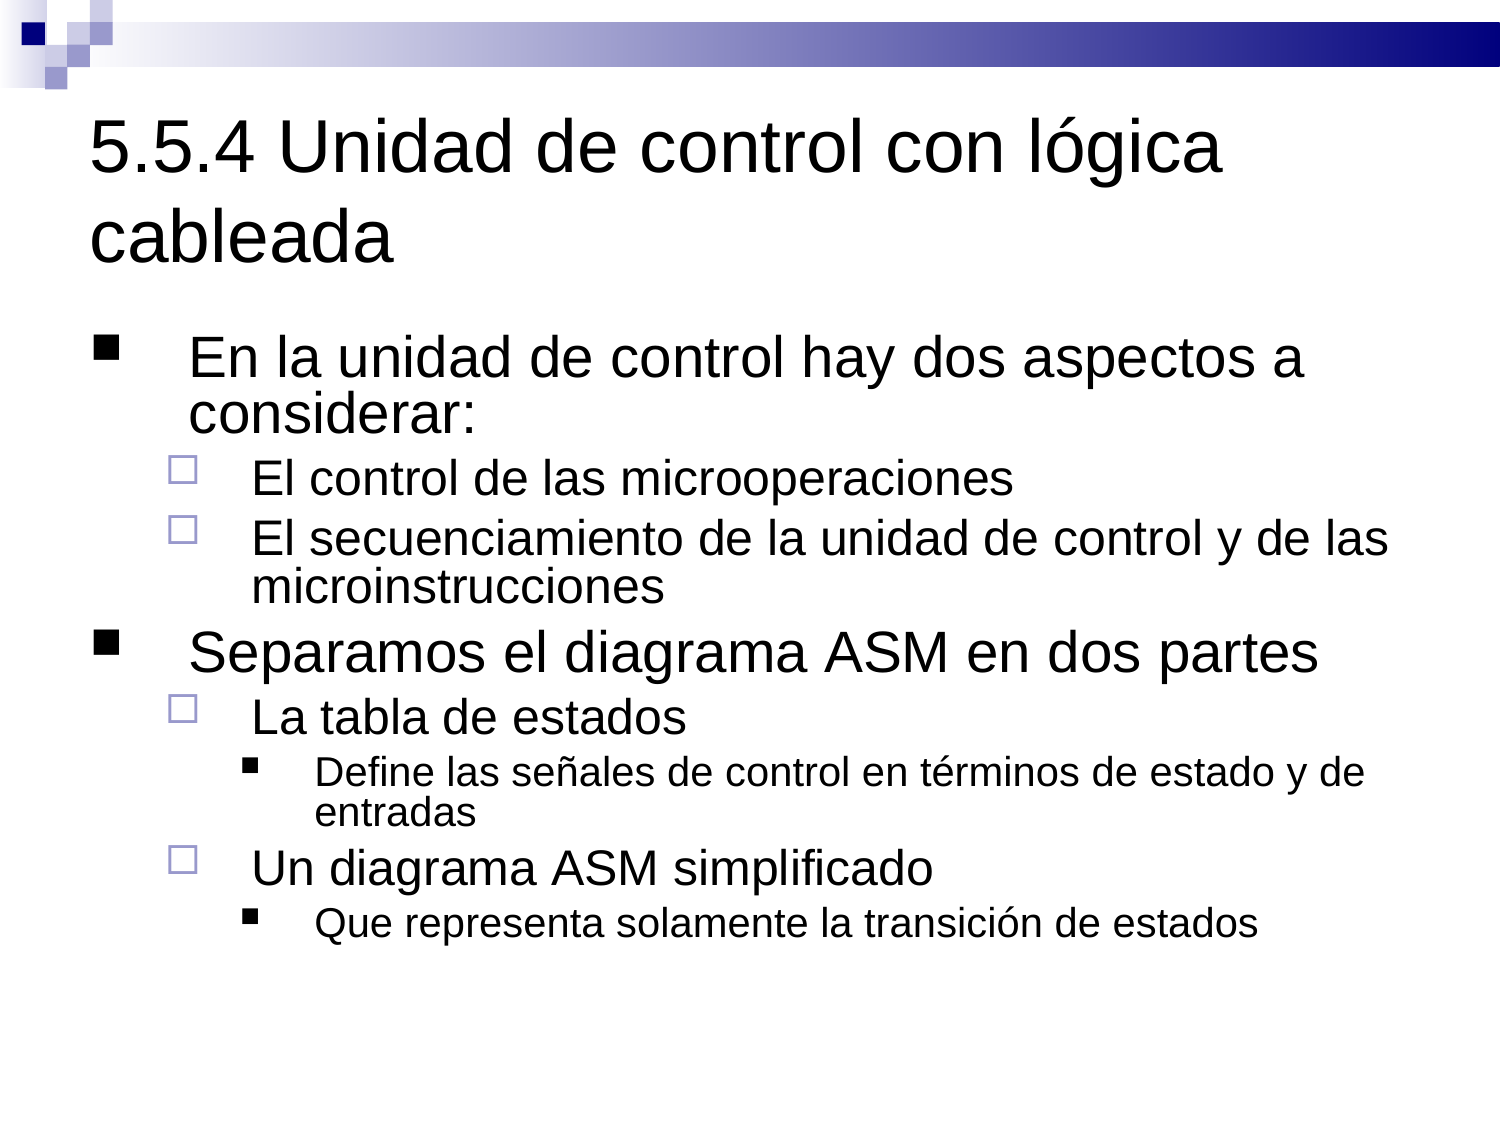

# 5.5.4 Unidad de control con lógica cableada
En la unidad de control hay dos aspectos a considerar:
El control de las microoperaciones
El secuenciamiento de la unidad de control y de las microinstrucciones
Separamos el diagrama ASM en dos partes
La tabla de estados
Define las señales de control en términos de estado y de entradas
Un diagrama ASM simplificado
Que representa solamente la transición de estados